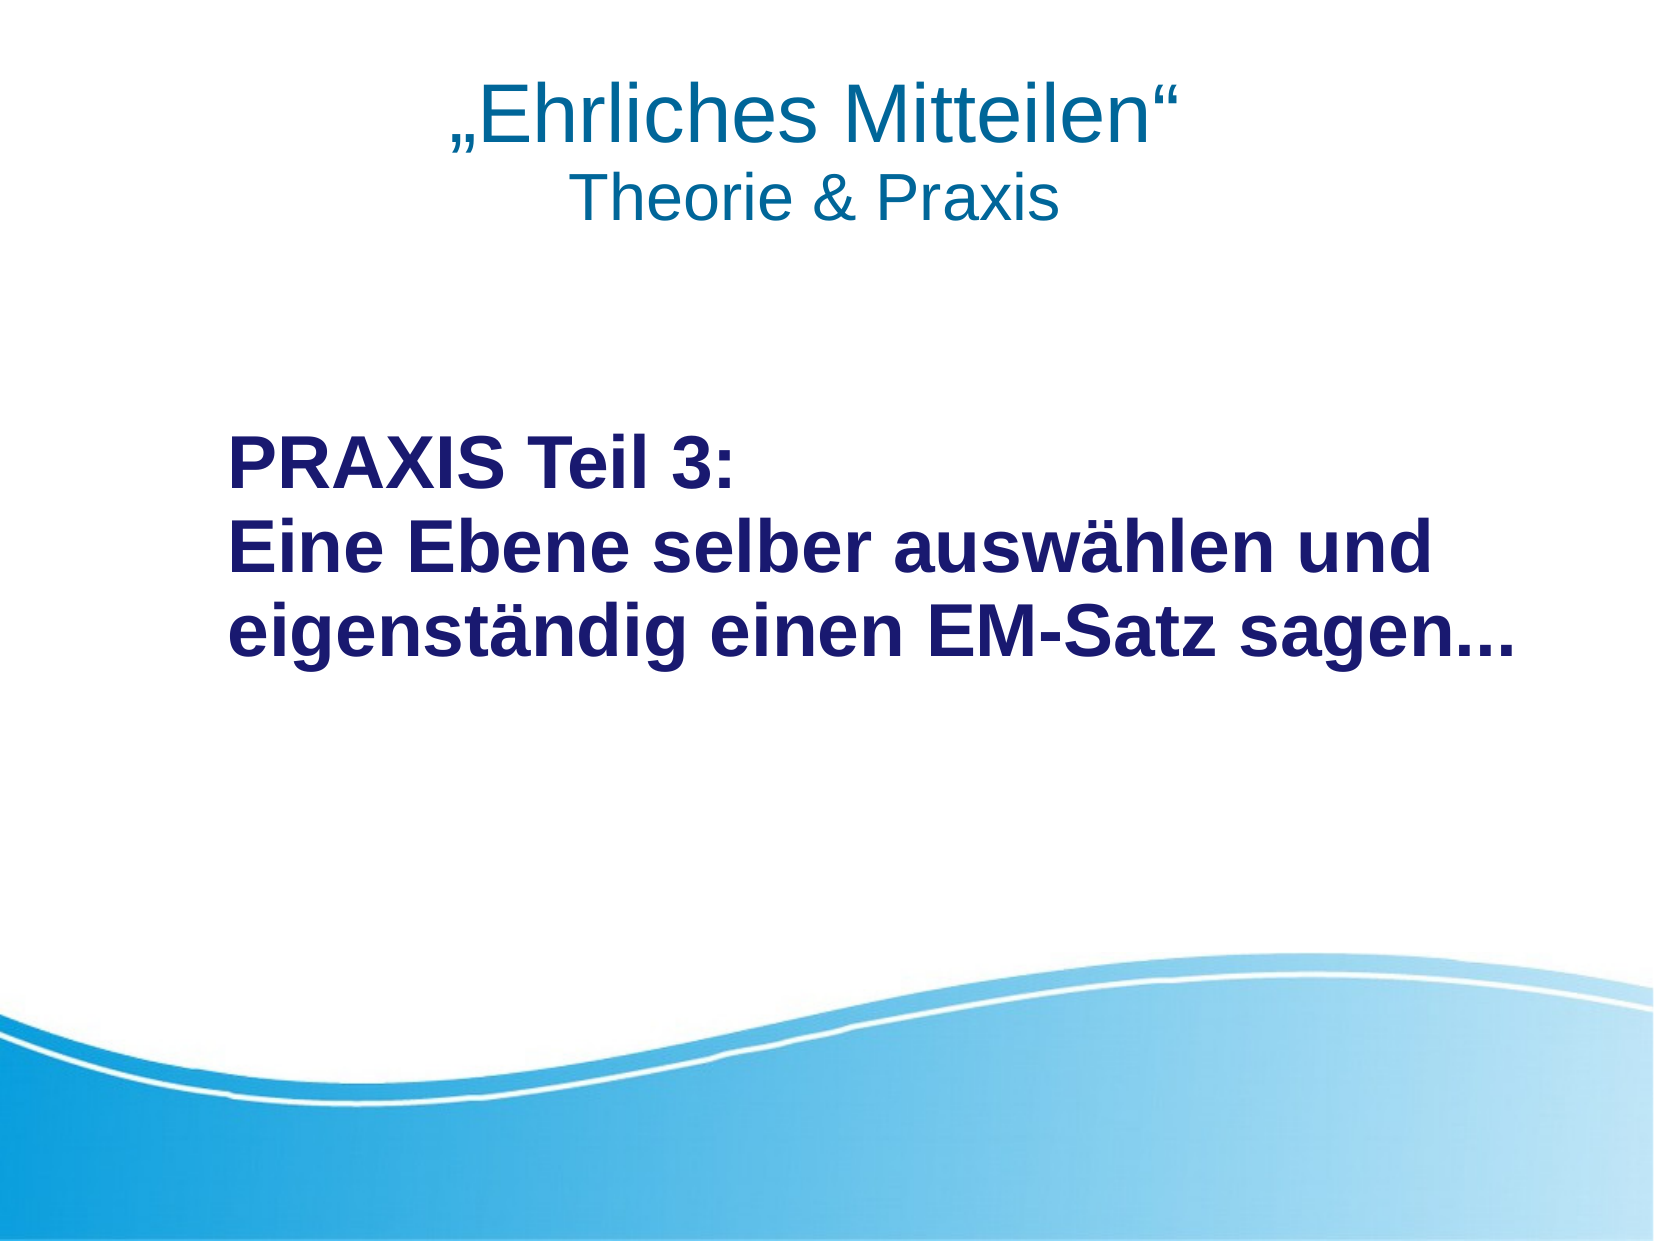

# „Ehrliches Mitteilen“ Theorie & Praxis
PRAXIS Teil 3:
Eine Ebene selber auswählen und eigenständig einen EM-Satz sagen...